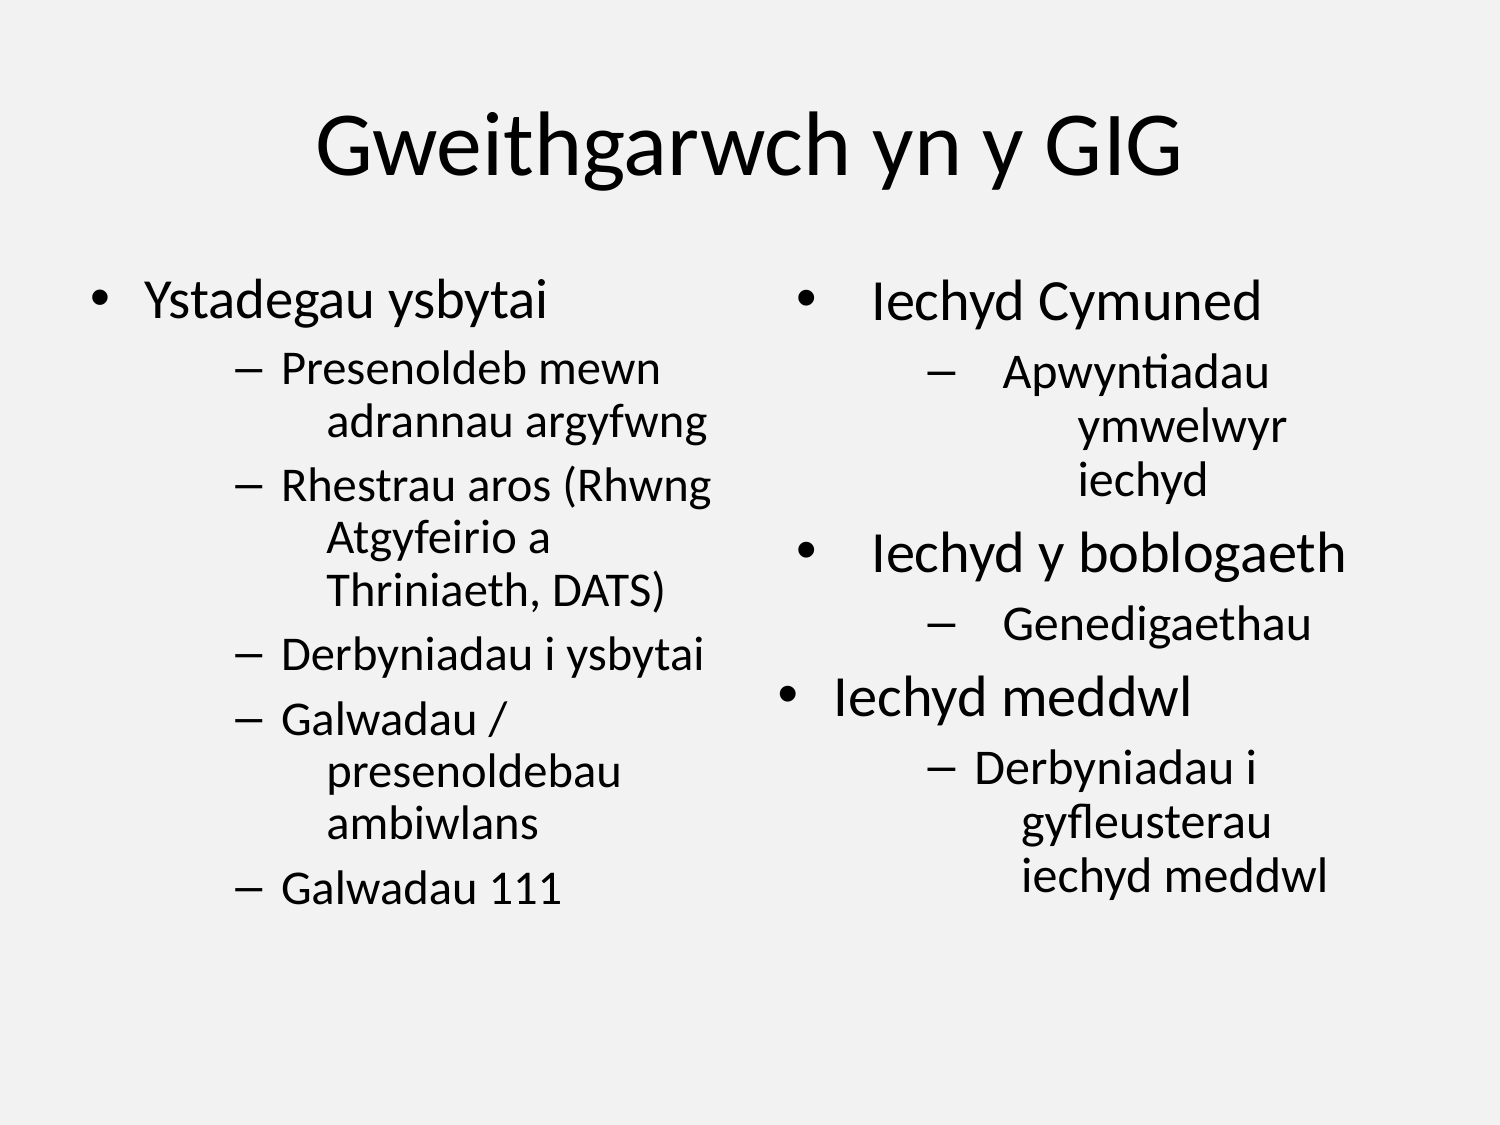

Gweithgarwch yn y GIG
Ystadegau ysbytai
Presenoldeb mewn adrannau argyfwng
Rhestrau aros (Rhwng Atgyfeirio a Thriniaeth, DATS)
Derbyniadau i ysbytai
Galwadau / presenoldebau ambiwlans
Galwadau 111
# Iechyd Cymuned
Apwyntiadau ymwelwyr iechyd
Iechyd y boblogaeth
Genedigaethau
Iechyd meddwl
Derbyniadau i gyfleusterau iechyd meddwl